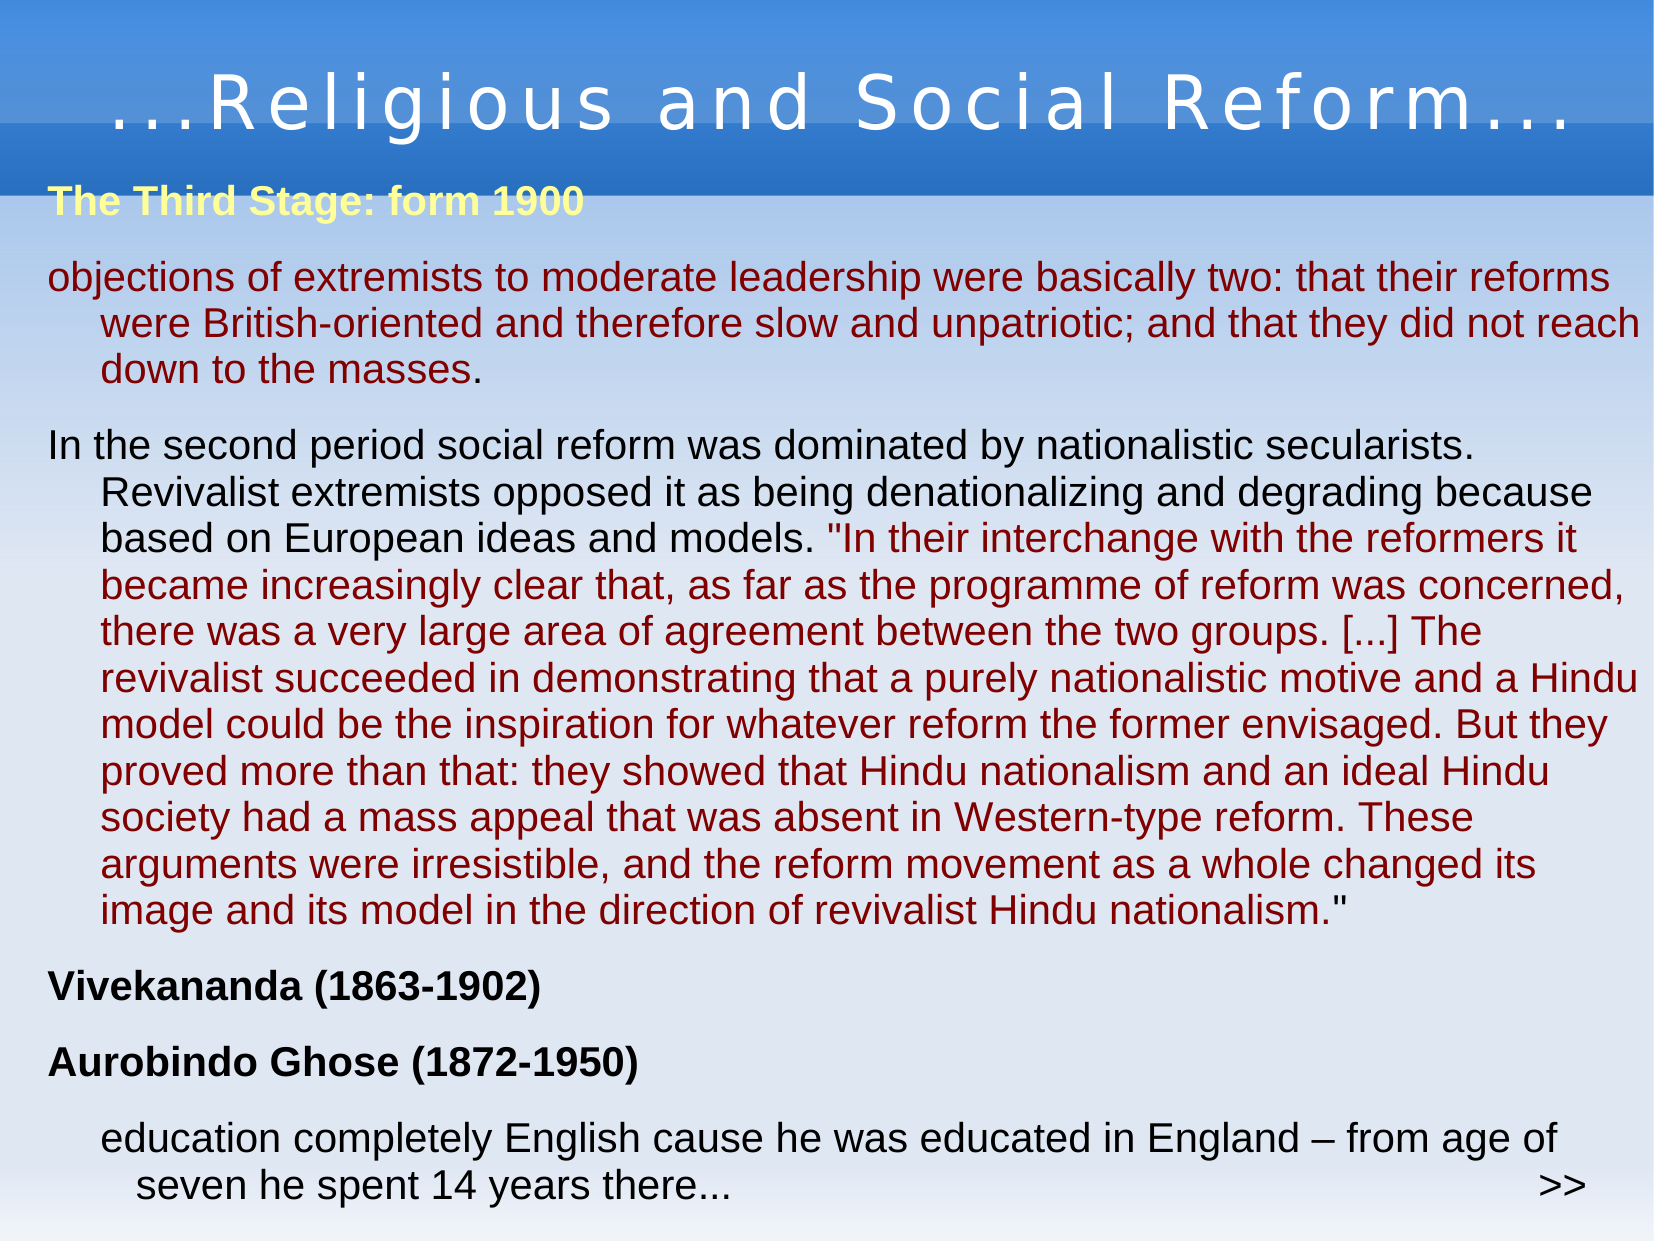

# ...Religious and Social Reform...
The Third Stage: form 1900
objections of extremists to moderate leadership were basically two: that their reforms were British-oriented and therefore slow and unpatriotic; and that they did not reach down to the masses.
In the second period social reform was dominated by nationalistic secularists. Revivalist extremists opposed it as being denationalizing and degrading because based on European ideas and models. "In their interchange with the reformers it became increasingly clear that, as far as the programme of reform was concerned, there was a very large area of agreement between the two groups. [...] The revivalist succeeded in demonstrating that a purely nationalistic motive and a Hindu model could be the inspiration for whatever reform the former envisaged. But they proved more than that: they showed that Hindu nationalism and an ideal Hindu society had a mass appeal that was absent in Western-type reform. These arguments were irresistible, and the reform movement as a whole changed its image and its model in the direction of revivalist Hindu nationalism."
Vivekananda (1863-1902)
Aurobindo Ghose (1872-1950)
education completely English cause he was educated in England – from age of seven he spent 14 years there...											>>